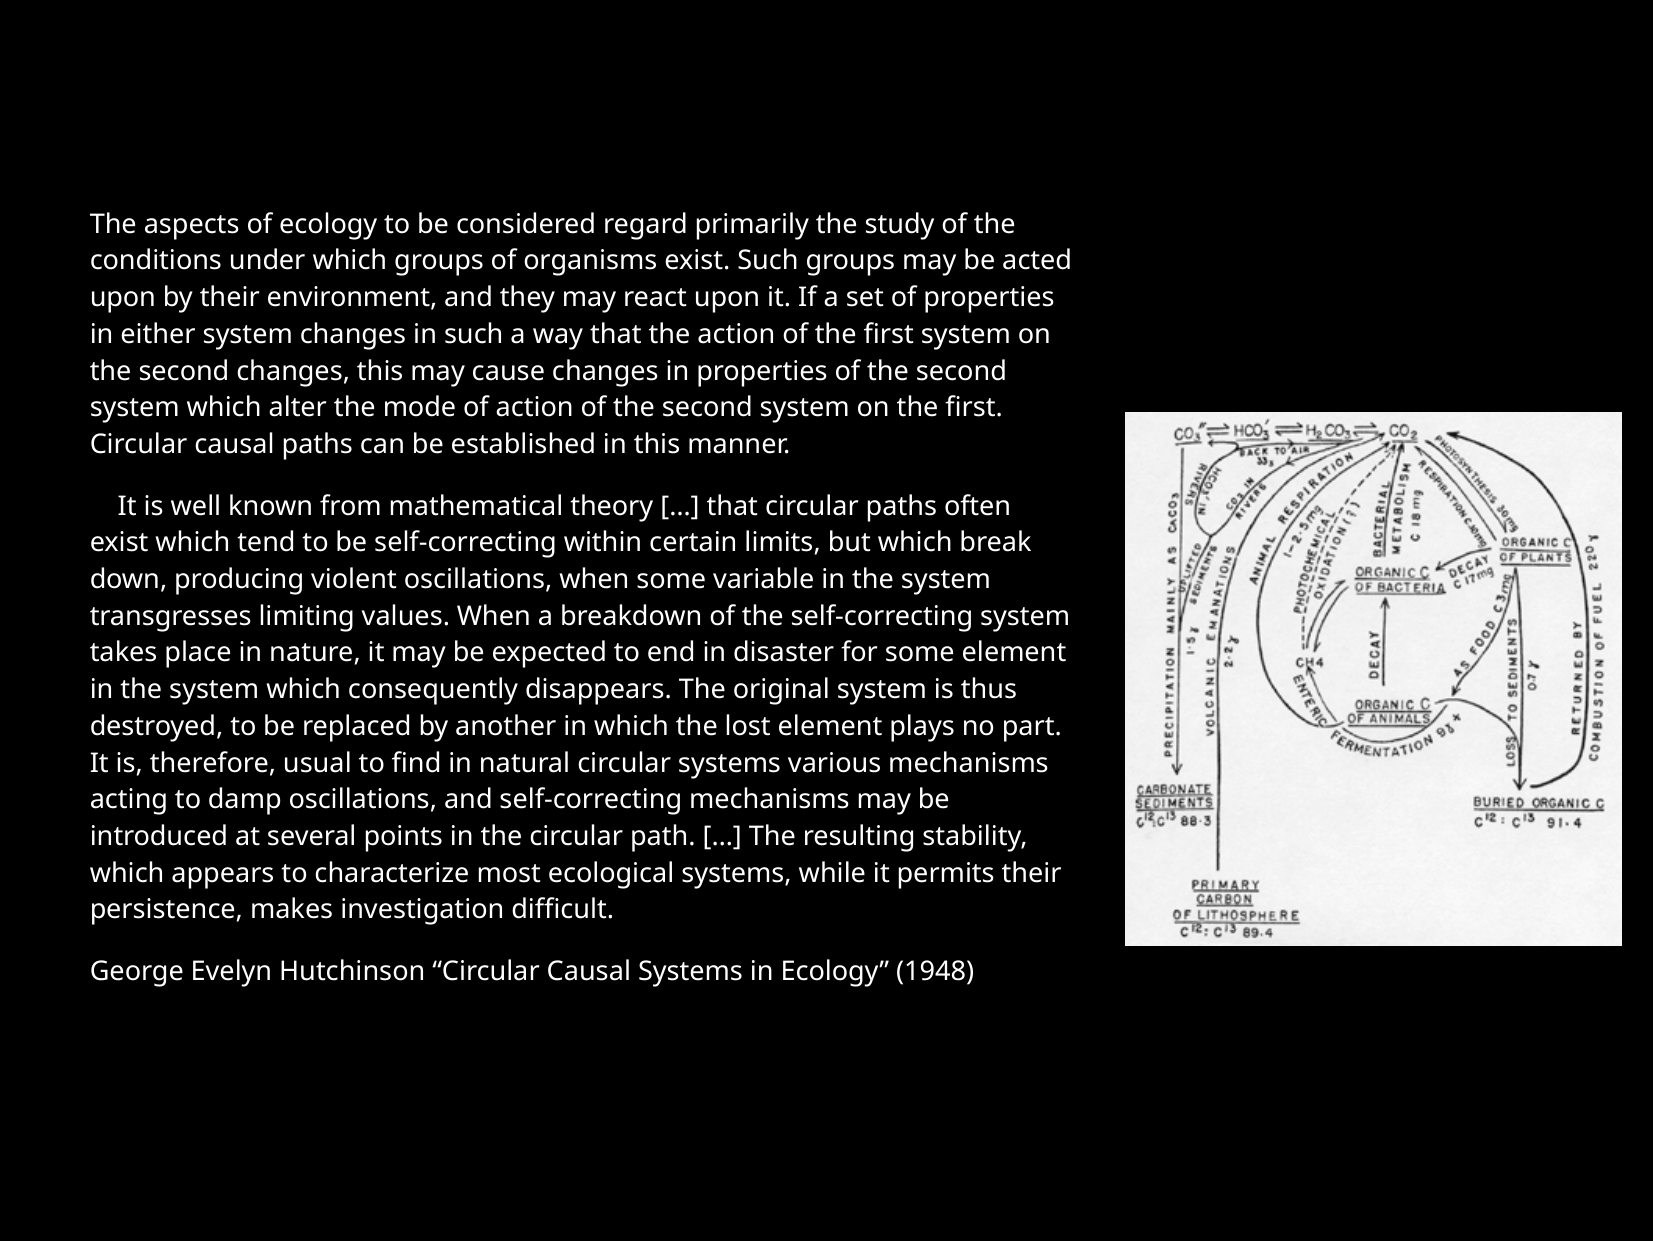

The aspects of ecology to be considered regard primarily the study of the conditions under which groups of organisms exist. Such groups may be acted upon by their environment, and they may react upon it. If a set of properties in either system changes in such a way that the action of the first system on the second changes, this may cause changes in properties of the second system which alter the mode of action of the second system on the first. Circular causal paths can be established in this manner.
    It is well known from mathematical theory […] that circular paths often exist which tend to be self-correcting within certain limits, but which break down, producing violent oscillations, when some variable in the system transgresses limiting values. When a breakdown of the self-correcting system takes place in nature, it may be expected to end in disaster for some element in the system which consequently disappears. The original system is thus destroyed, to be replaced by another in which the lost element plays no part. It is, therefore, usual to find in natural circular systems various mechanisms acting to damp oscillations, and self-correcting mechanisms may be introduced at several points in the circular path. […] The resulting stability, which appears to characterize most ecological systems, while it permits their persistence, makes investigation difficult.
George Evelyn Hutchinson “Circular Causal Systems in Ecology” (1948)